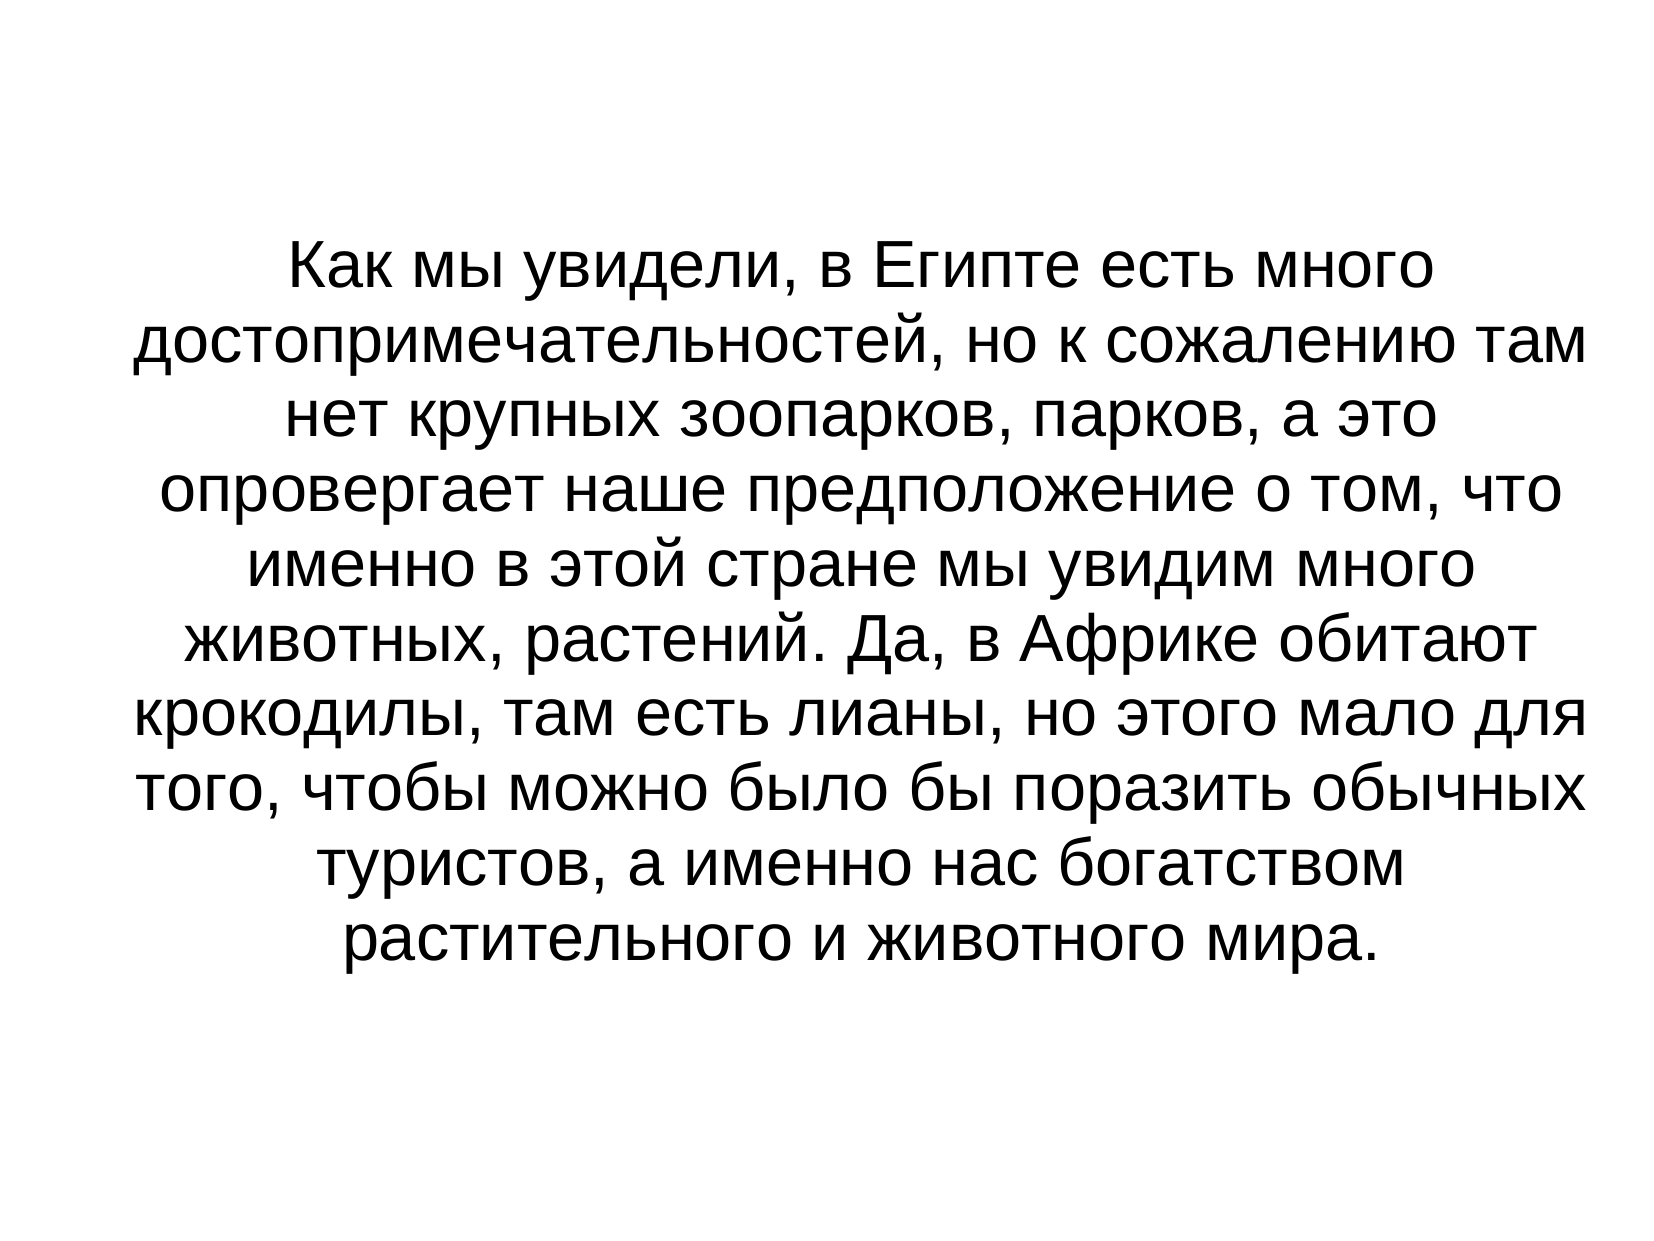

# Как мы увидели, в Египте есть много достопримечательностей, но к сожалению там нет крупных зоопарков, парков, а это опровергает наше предположение о том, что именно в этой стране мы увидим много животных, растений. Да, в Африке обитают крокодилы, там есть лианы, но этого мало для того, чтобы можно было бы поразить обычных туристов, а именно нас богатством растительного и животного мира.